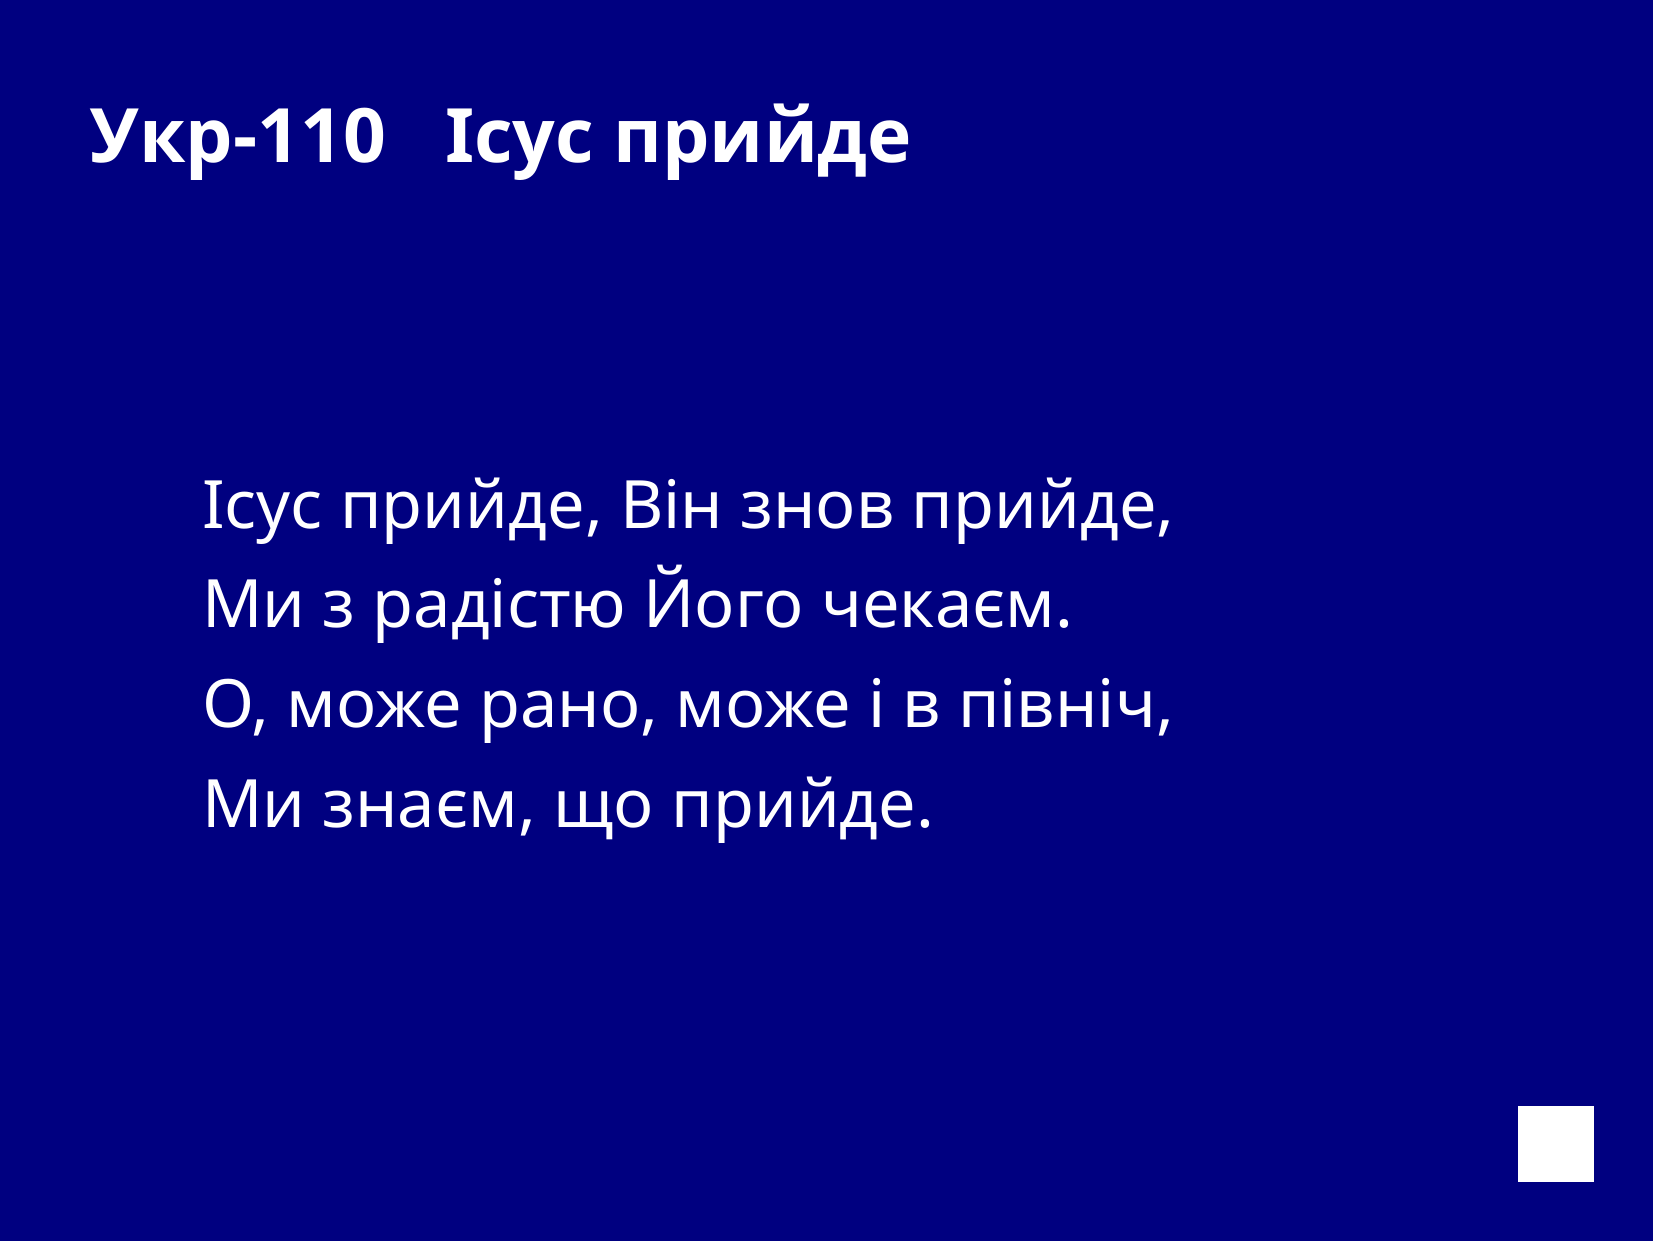

Укр-110 Ісус прийде
	Ісус прийде, Він знов прийде,
	Ми з радістю Його чекаєм.
	О, може рано, може і в північ,
	Ми знаєм, що прийде.